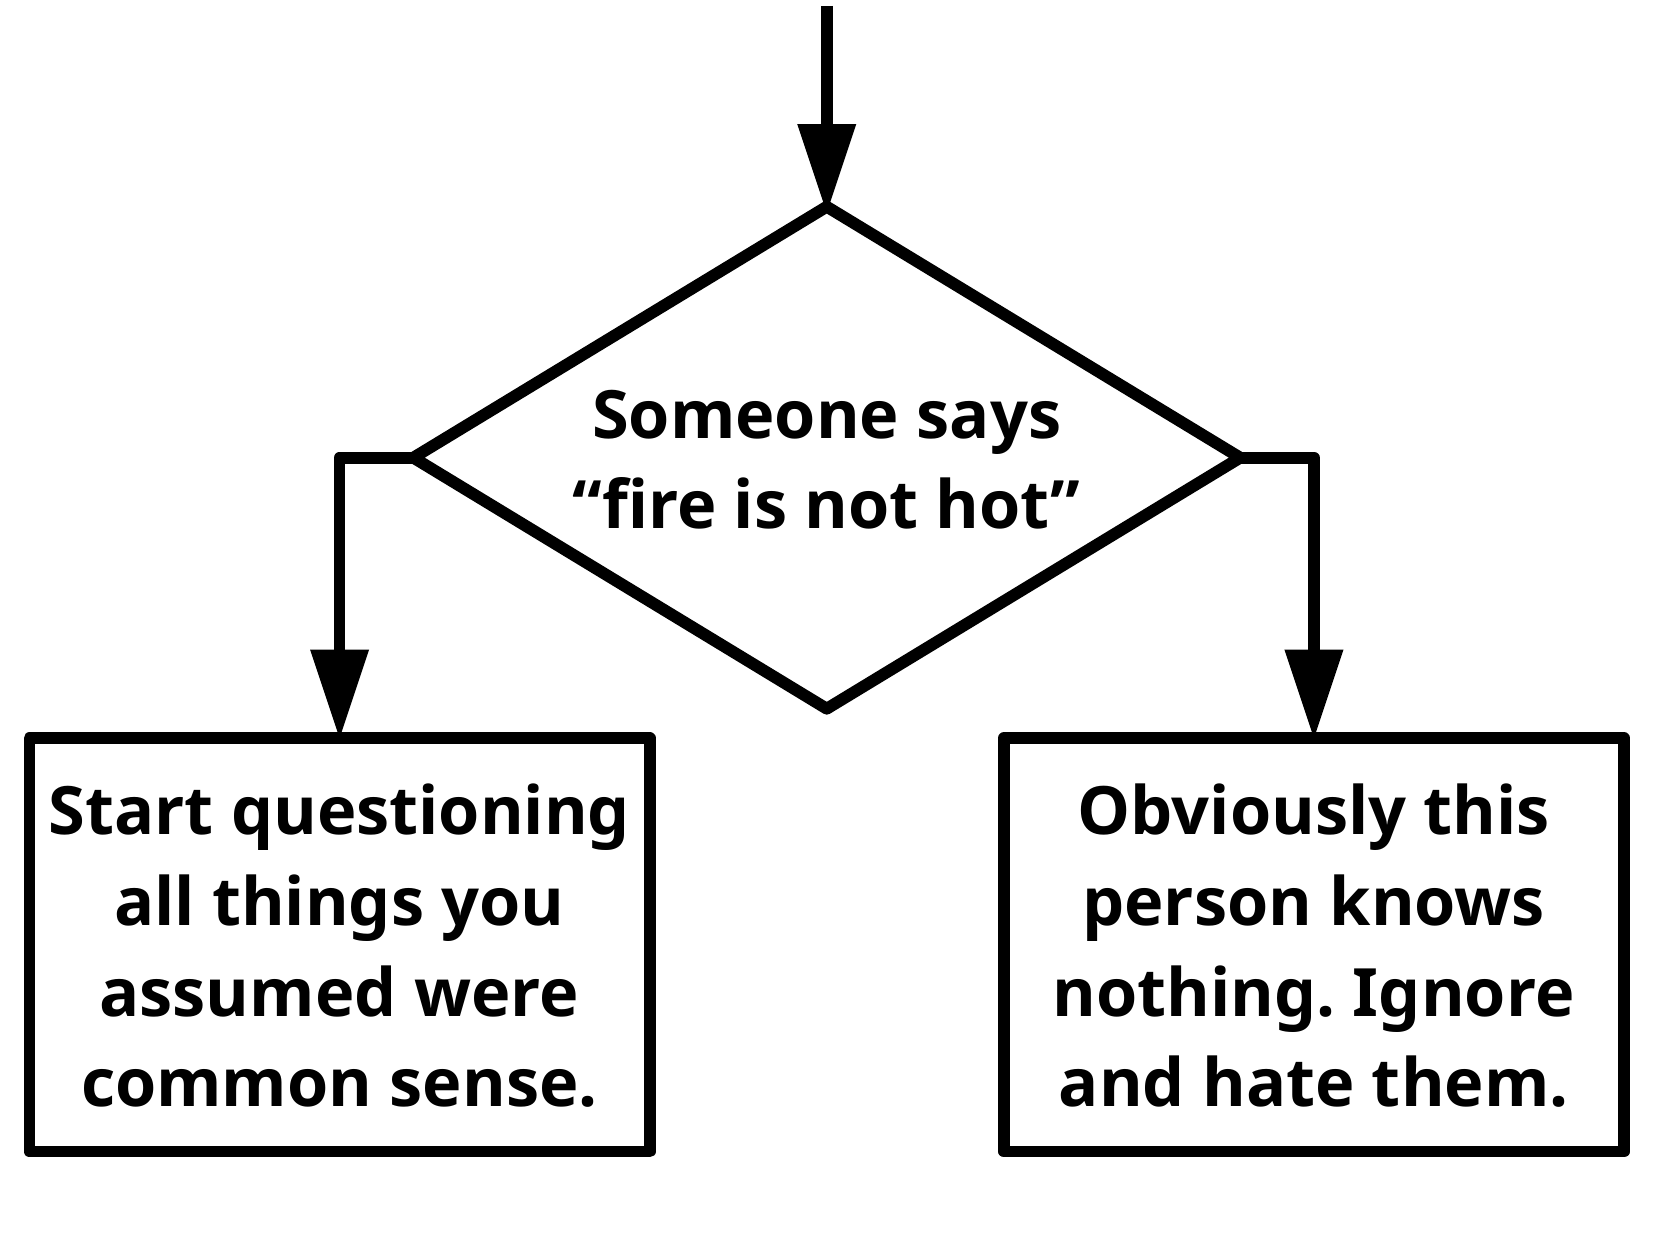

Someone says
“fire is not hot”
Start questioning
all things you
assumed were
common sense.
Obviously this
person knows
nothing. Ignore
and hate them.